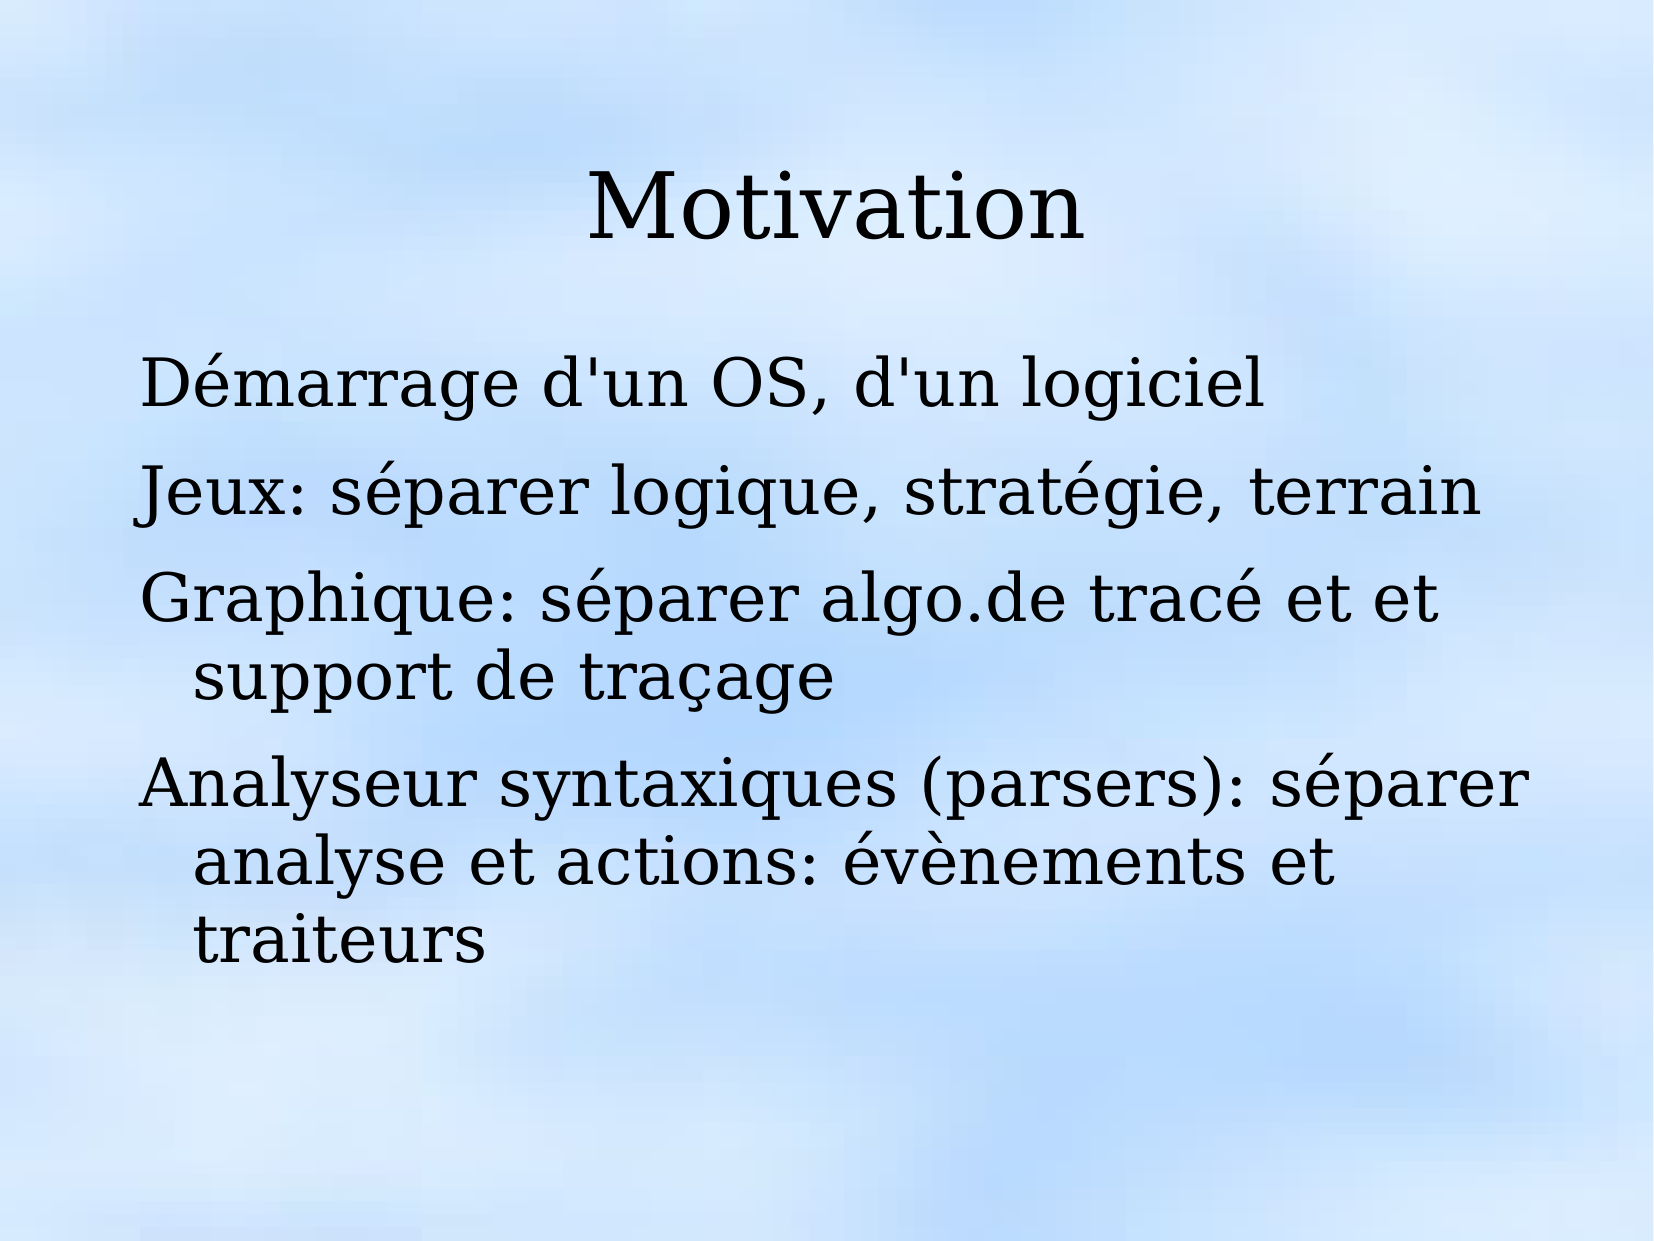

# Motivation
Démarrage d'un OS, d'un logiciel
Jeux: séparer logique, stratégie, terrain
Graphique: séparer algo.de tracé et et support de traçage
Analyseur syntaxiques (parsers): séparer analyse et actions: évènements et traiteurs